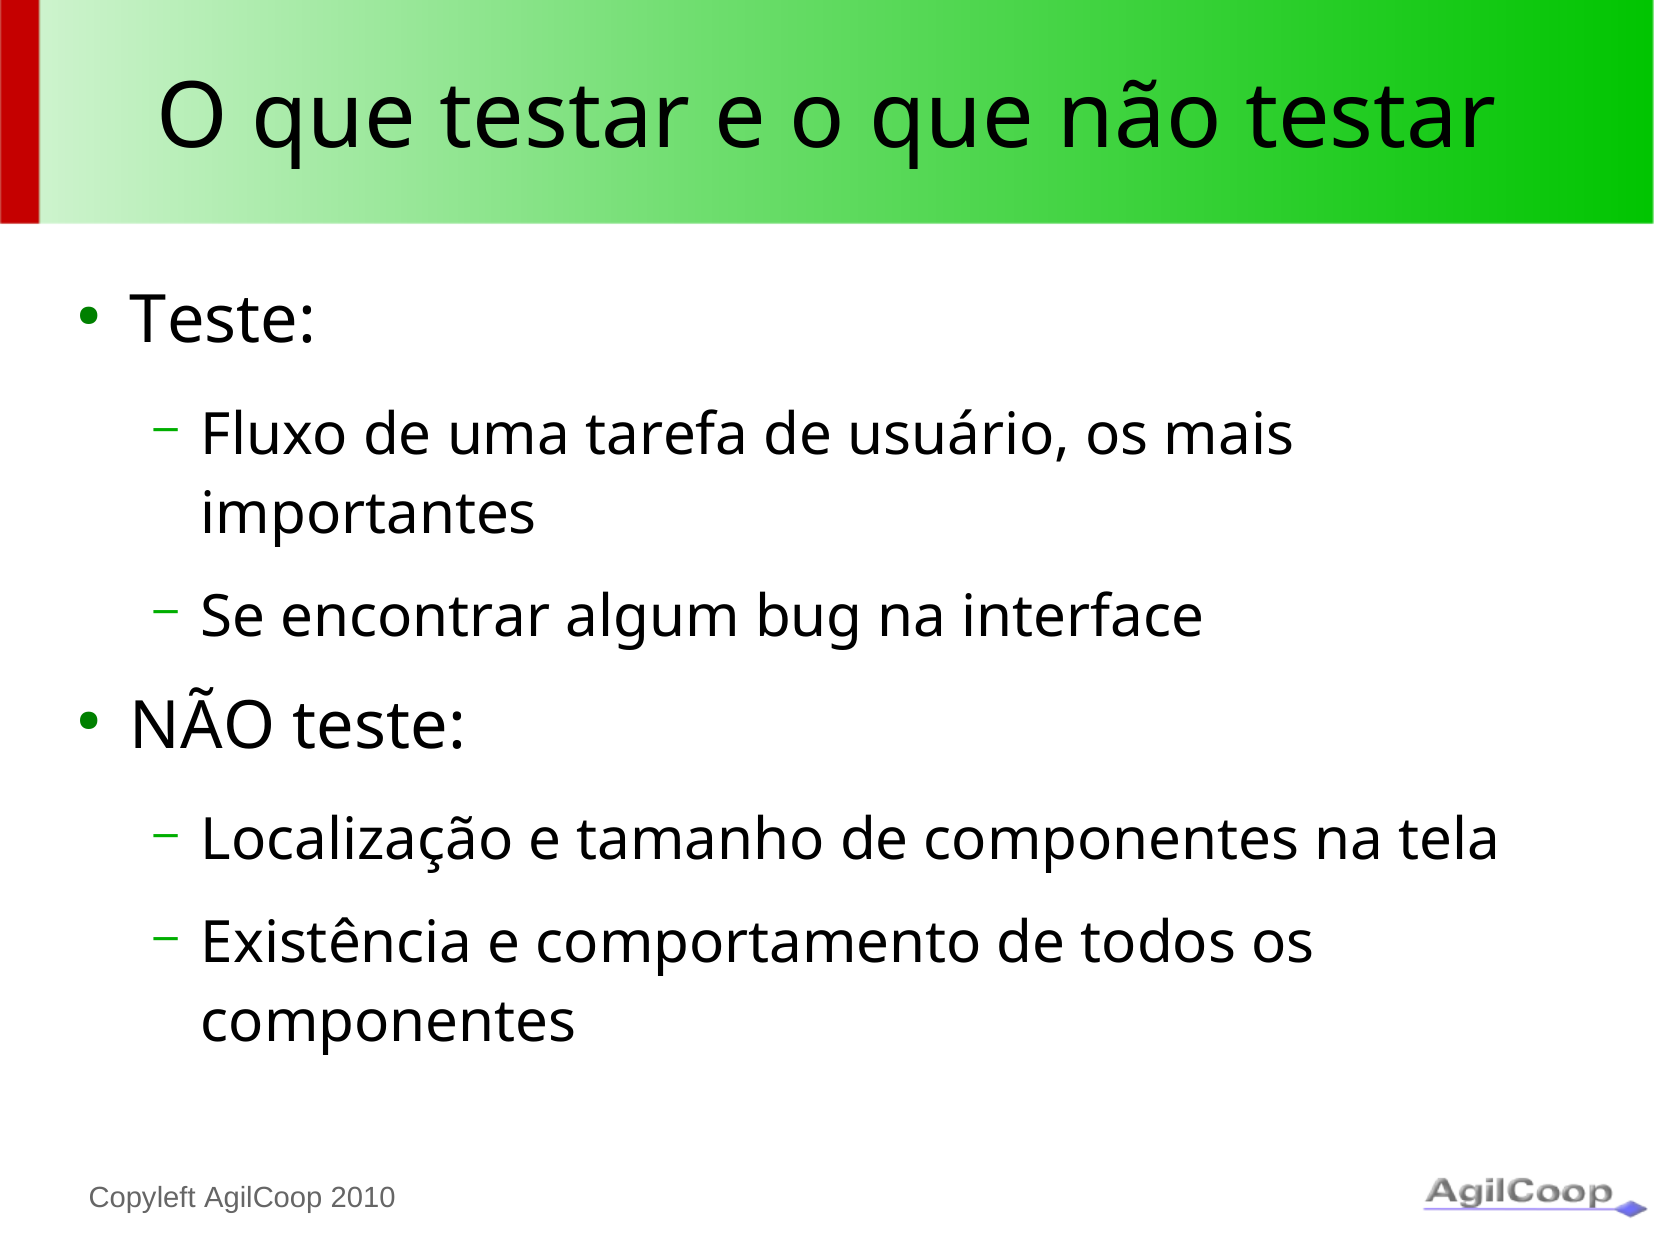

# O que testar e o que não testar
Teste:
Fluxo de uma tarefa de usuário, os mais importantes
Se encontrar algum bug na interface
NÃO teste:
Localização e tamanho de componentes na tela
Existência e comportamento de todos os componentes
Copyleft AgilCoop 2010